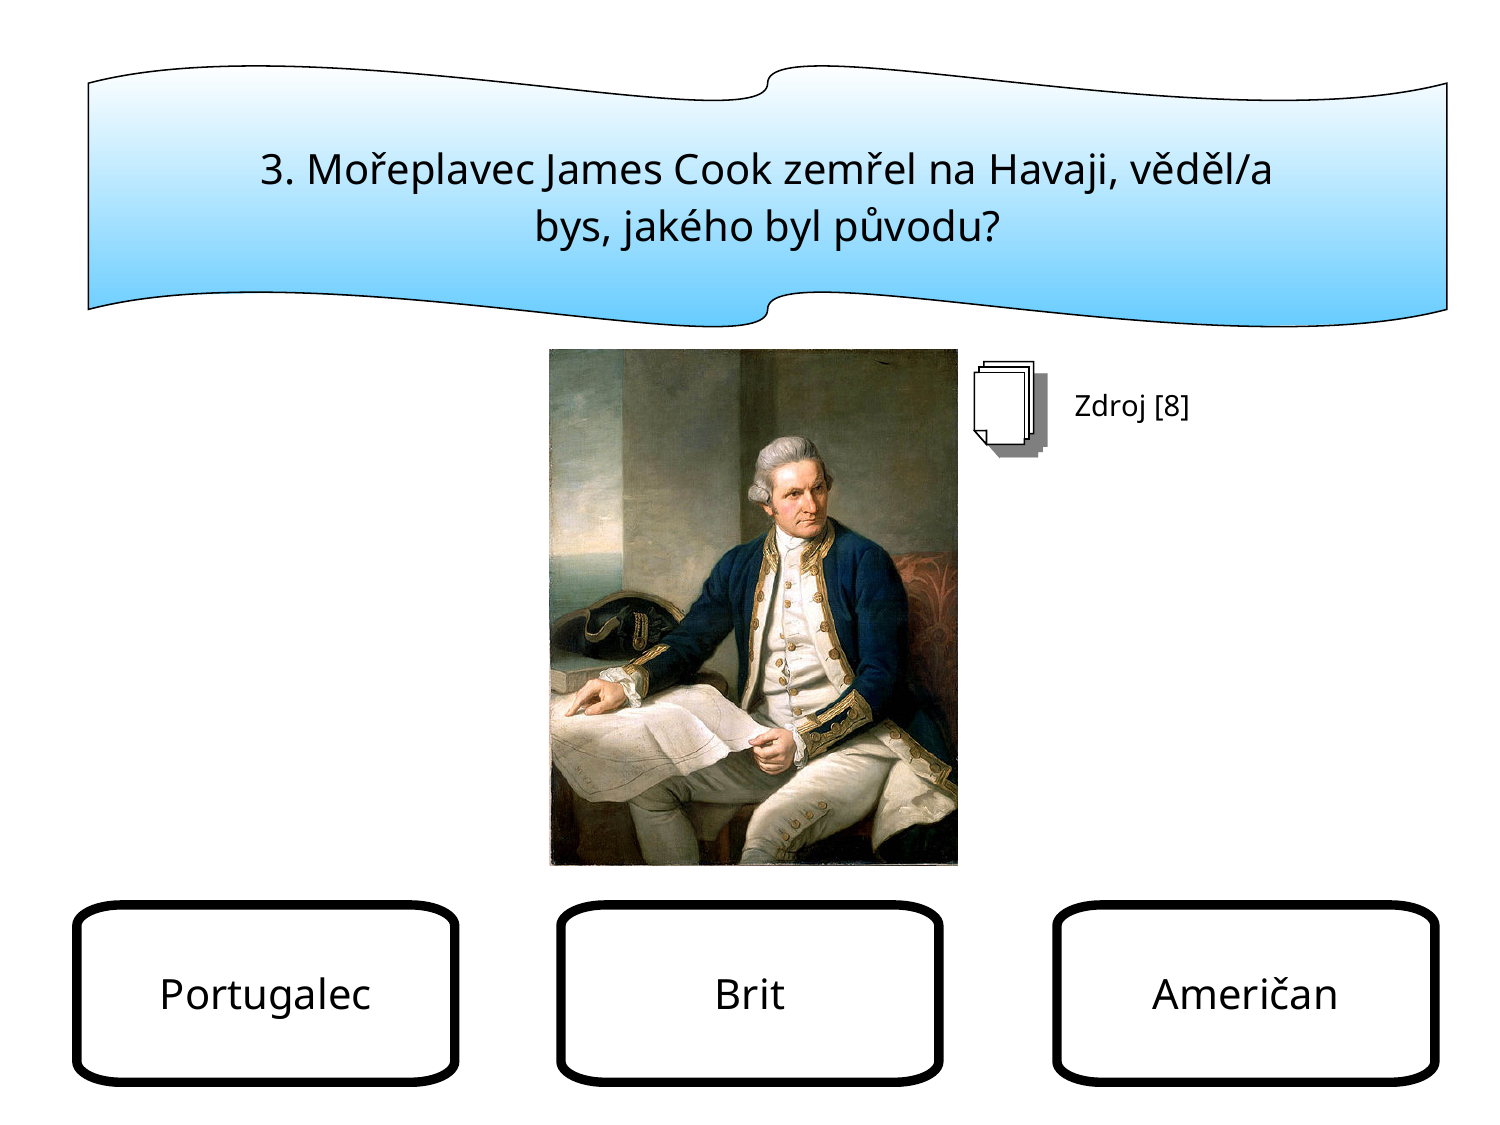

3. Mořeplavec James Cook zemřel na Havaji, věděl/a
bys, jakého byl původu?
Zdroj [8]
Portugalec
Brit
Američan